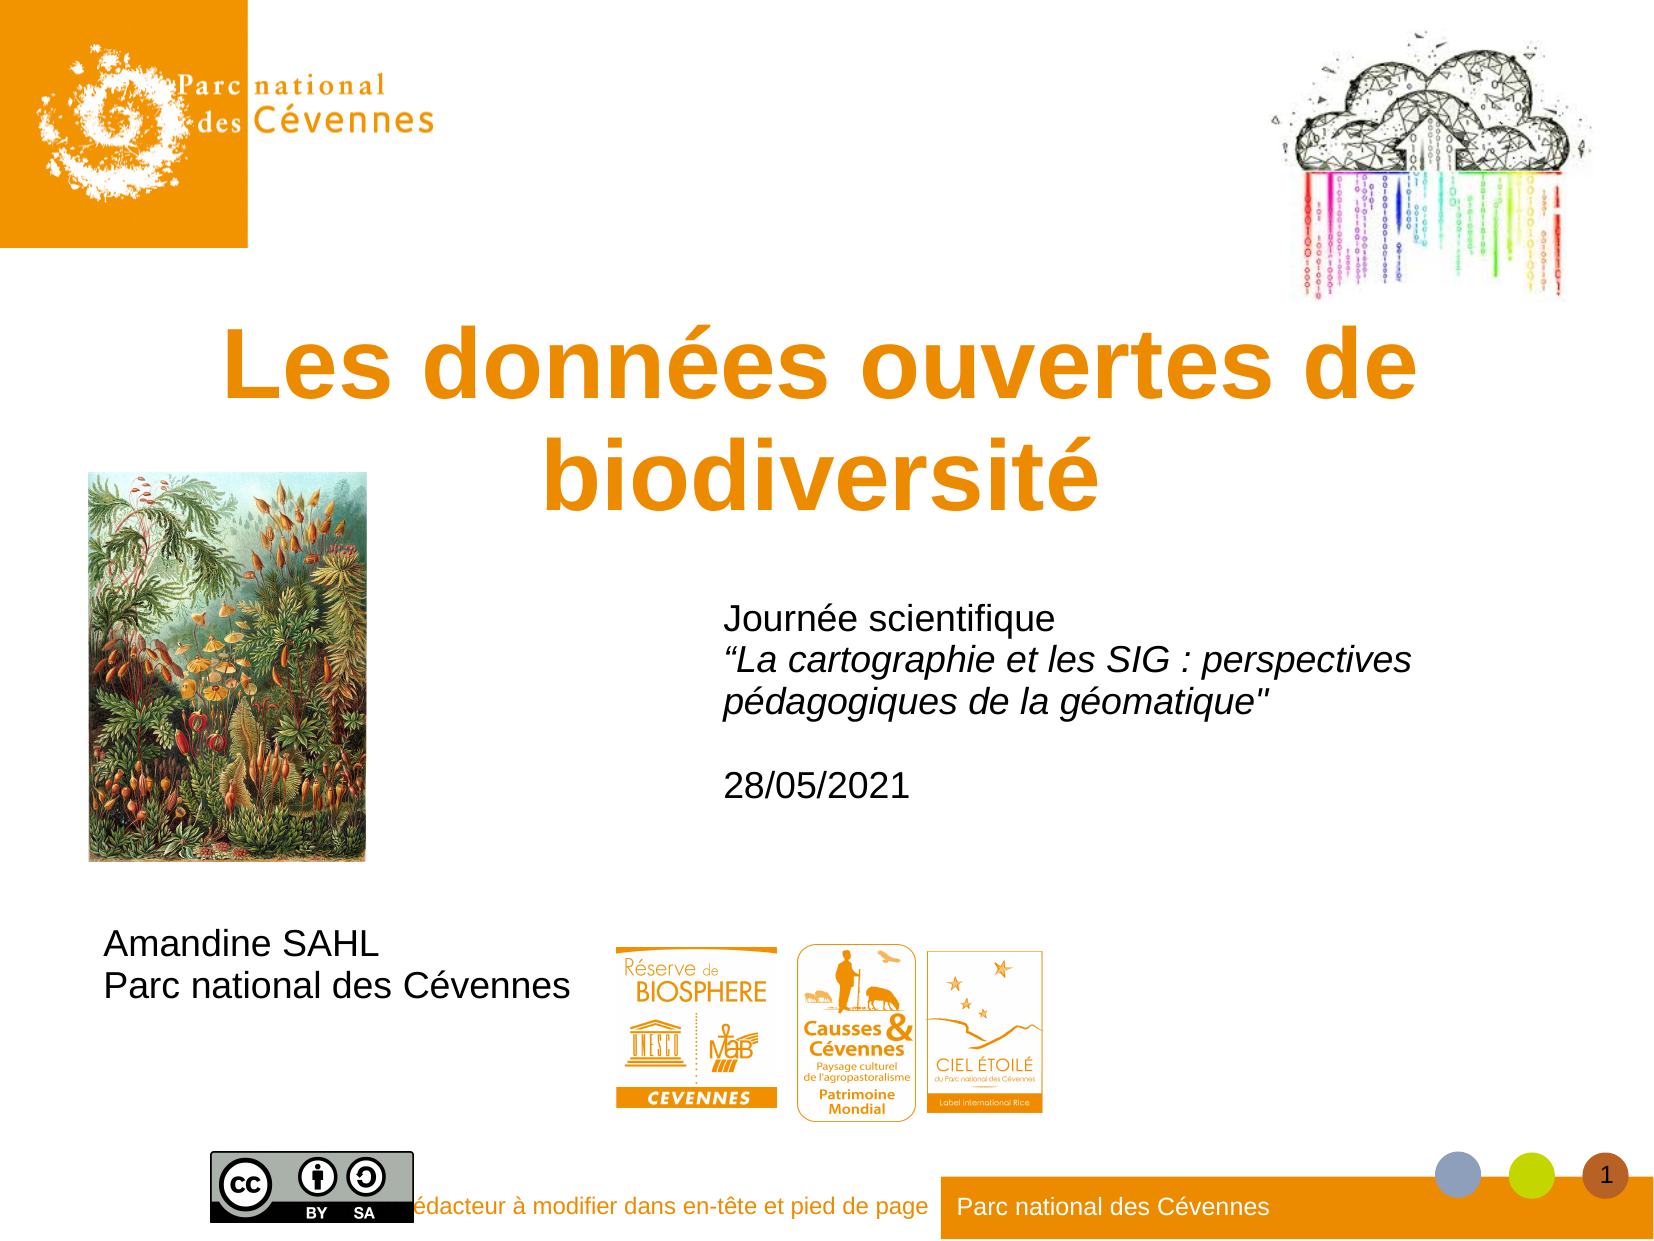

# Les données ouvertes de biodiversité
Journée scientifique
“La cartographie et les SIG : perspectives pédagogiques de la géomatique"
28/05/2021
Amandine SAHL
Parc national des Cévennes